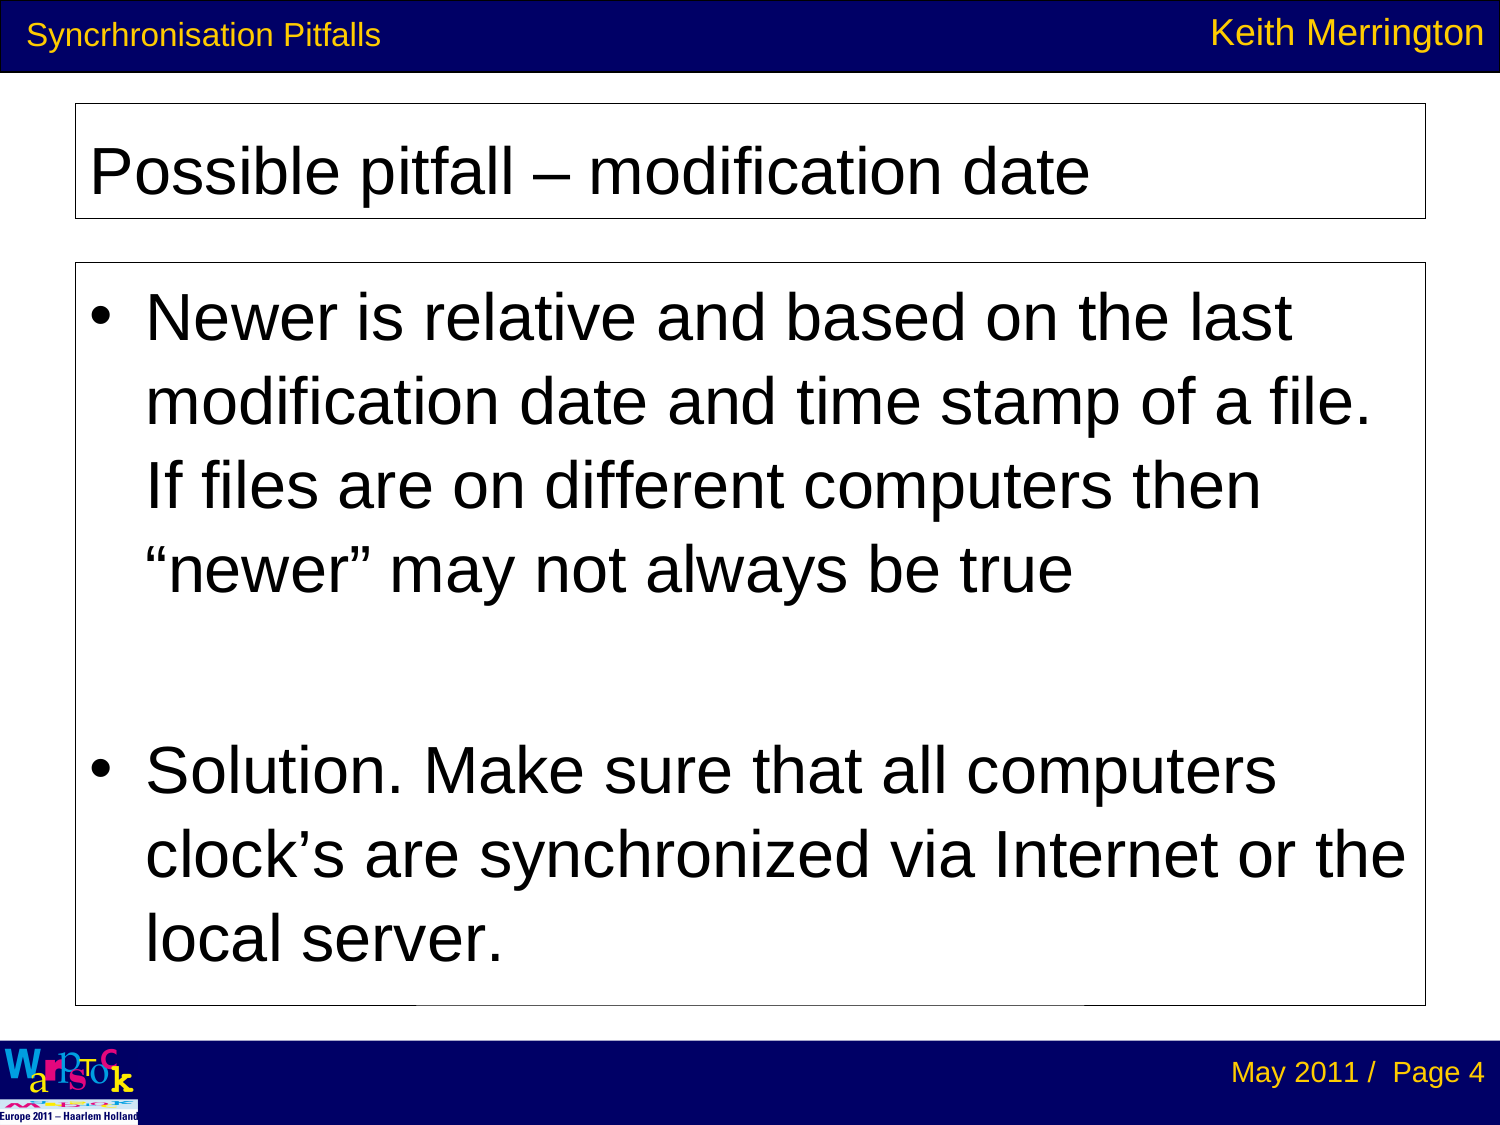

# Possible pitfall – modification date
Newer is relative and based on the last modification date and time stamp of a file. If files are on different computers then “newer” may not always be true
Solution. Make sure that all computers clock’s are synchronized via Internet or the local server.